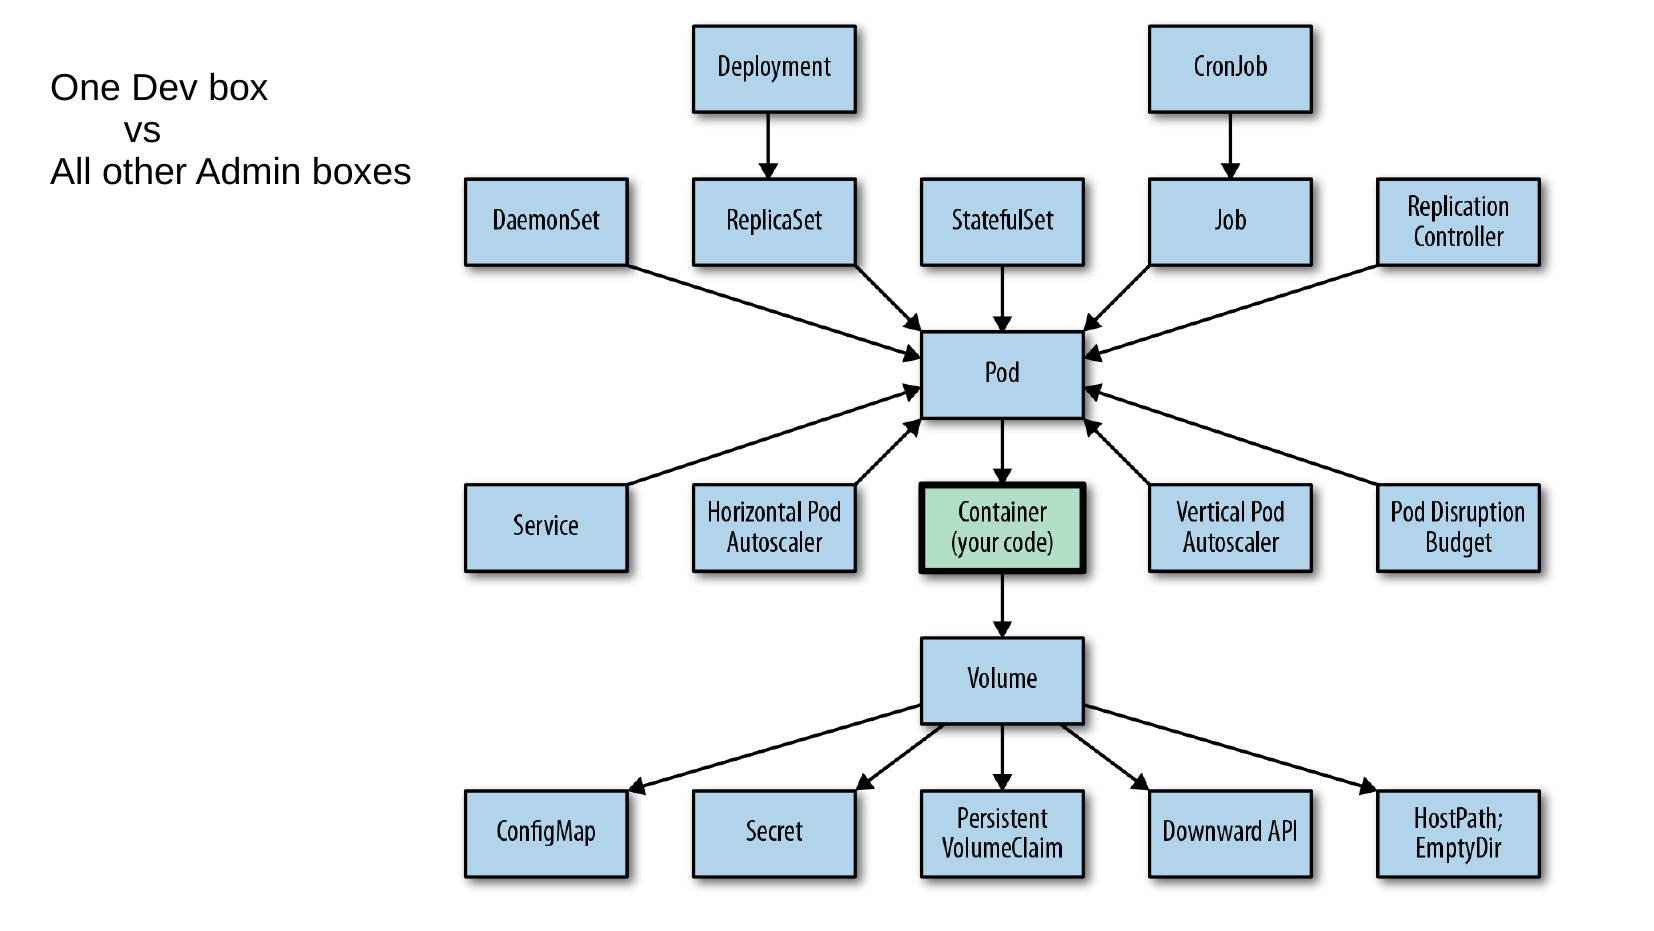

One Dev box
	vs
All other Admin boxes